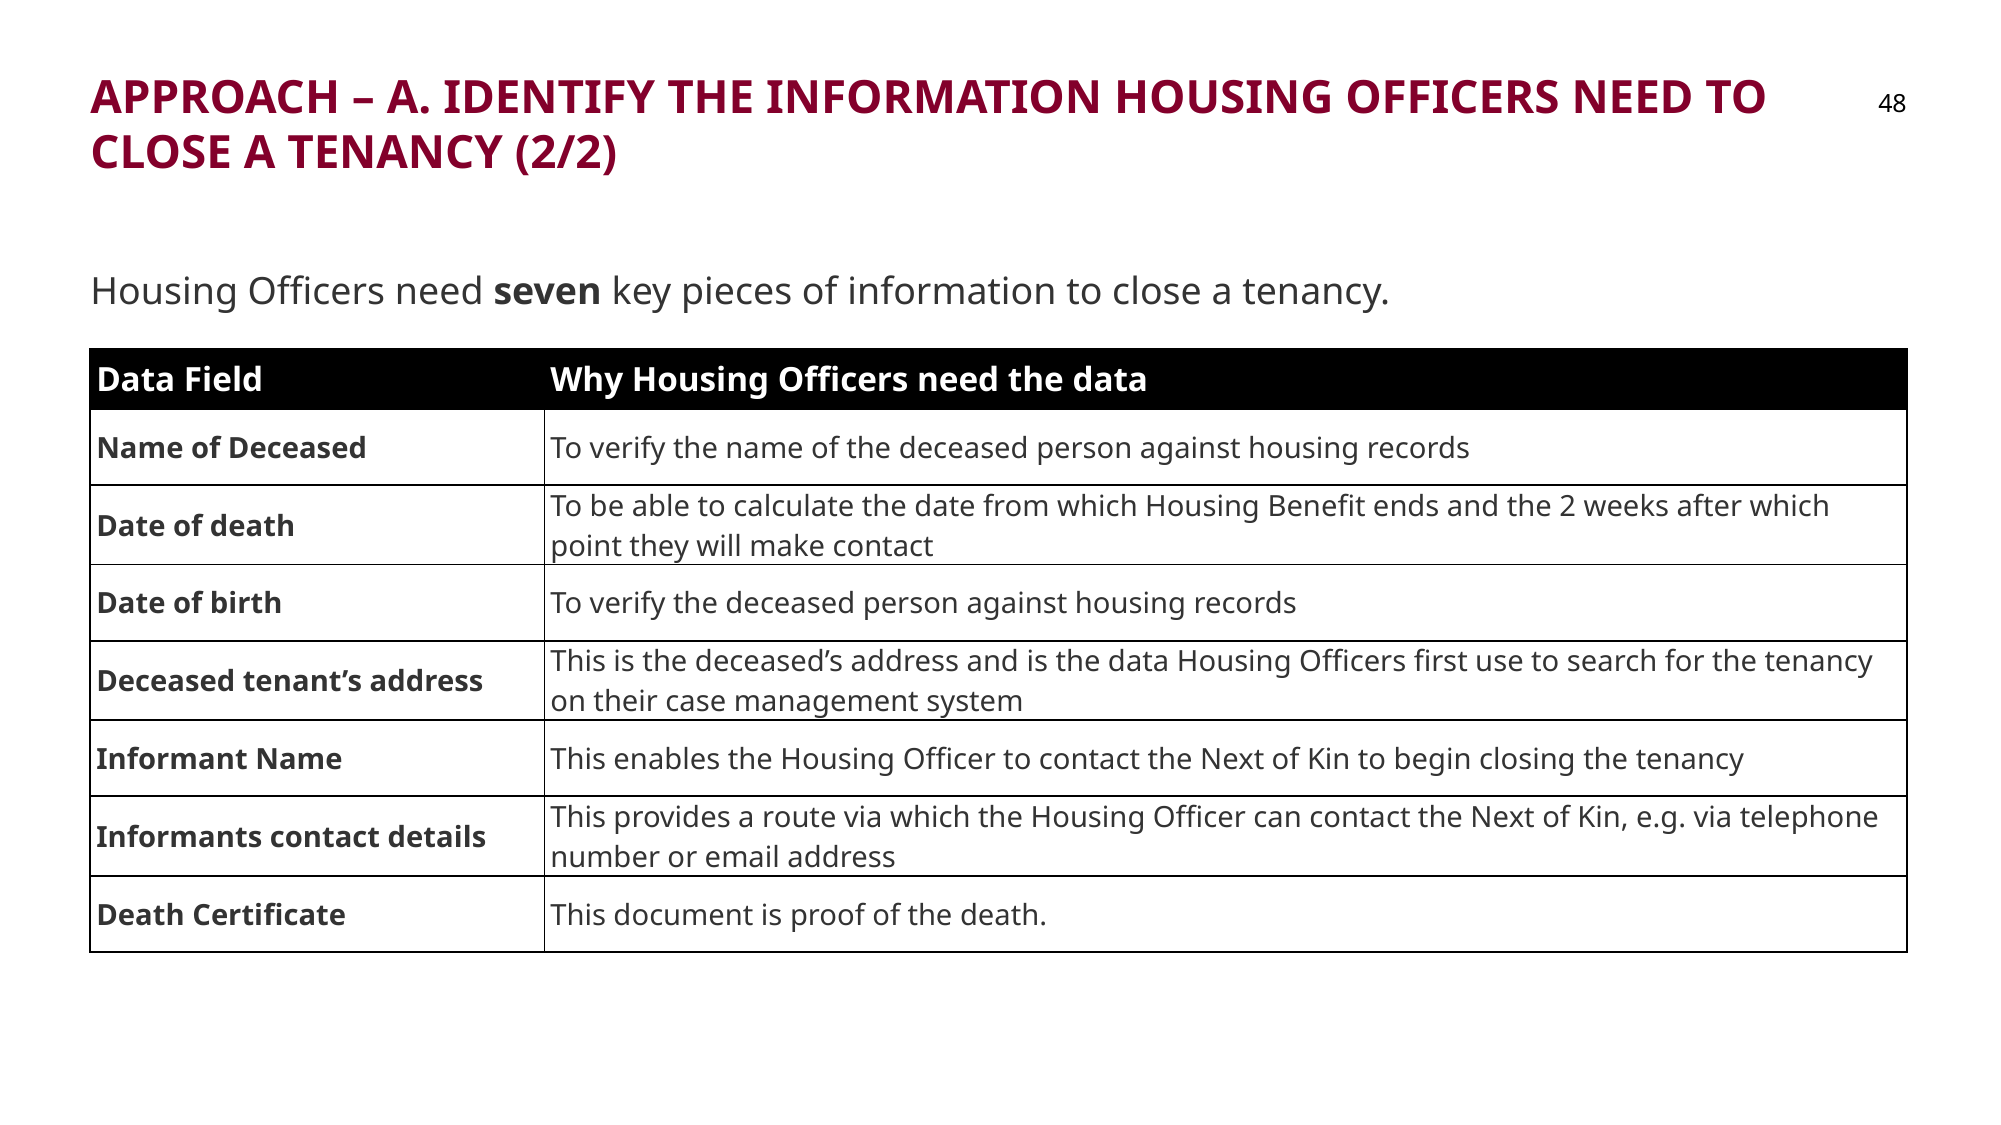

APPROACH – A. IDENTIFY THE INFORMATION HOUSING OFFICERS NEED TO CLOSE A TENANCY (2/2)
Housing Officers need seven key pieces of information to close a tenancy.
| Data Field | Why Housing Officers need the data |
| --- | --- |
| Name of Deceased | To verify the name of the deceased person against housing records |
| Date of death | To be able to calculate the date from which Housing Benefit ends and the 2 weeks after which point they will make contact |
| Date of birth | To verify the deceased person against housing records |
| Deceased tenant’s address | This is the deceased’s address and is the data Housing Officers first use to search for the tenancy on their case management system |
| Informant Name | This enables the Housing Officer to contact the Next of Kin to begin closing the tenancy |
| Informants contact details | This provides a route via which the Housing Officer can contact the Next of Kin, e.g. via telephone number or email address |
| Death Certificate | This document is proof of the death. |